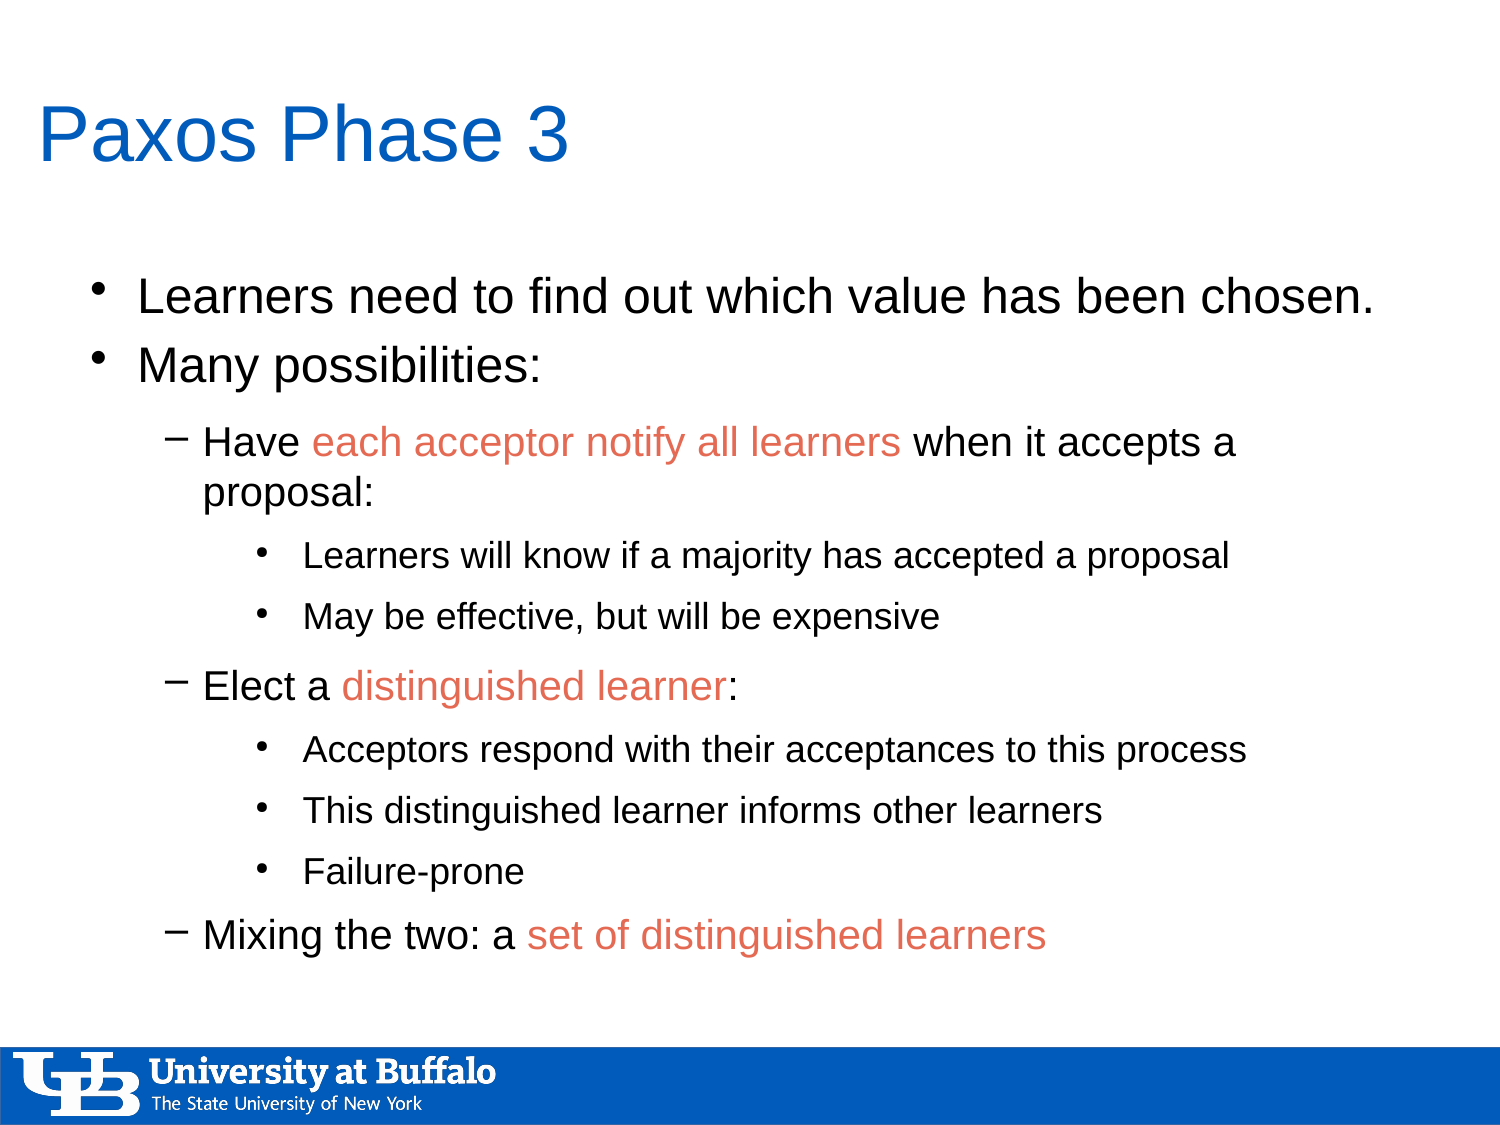

# Paxos Phase 3
Learners need to find out which value has been chosen.
Many possibilities:
Have each acceptor notify all learners when it accepts a proposal:
Learners will know if a majority has accepted a proposal
May be effective, but will be expensive
Elect a distinguished learner:
Acceptors respond with their acceptances to this process
This distinguished learner informs other learners
Failure-prone
Mixing the two: a set of distinguished learners